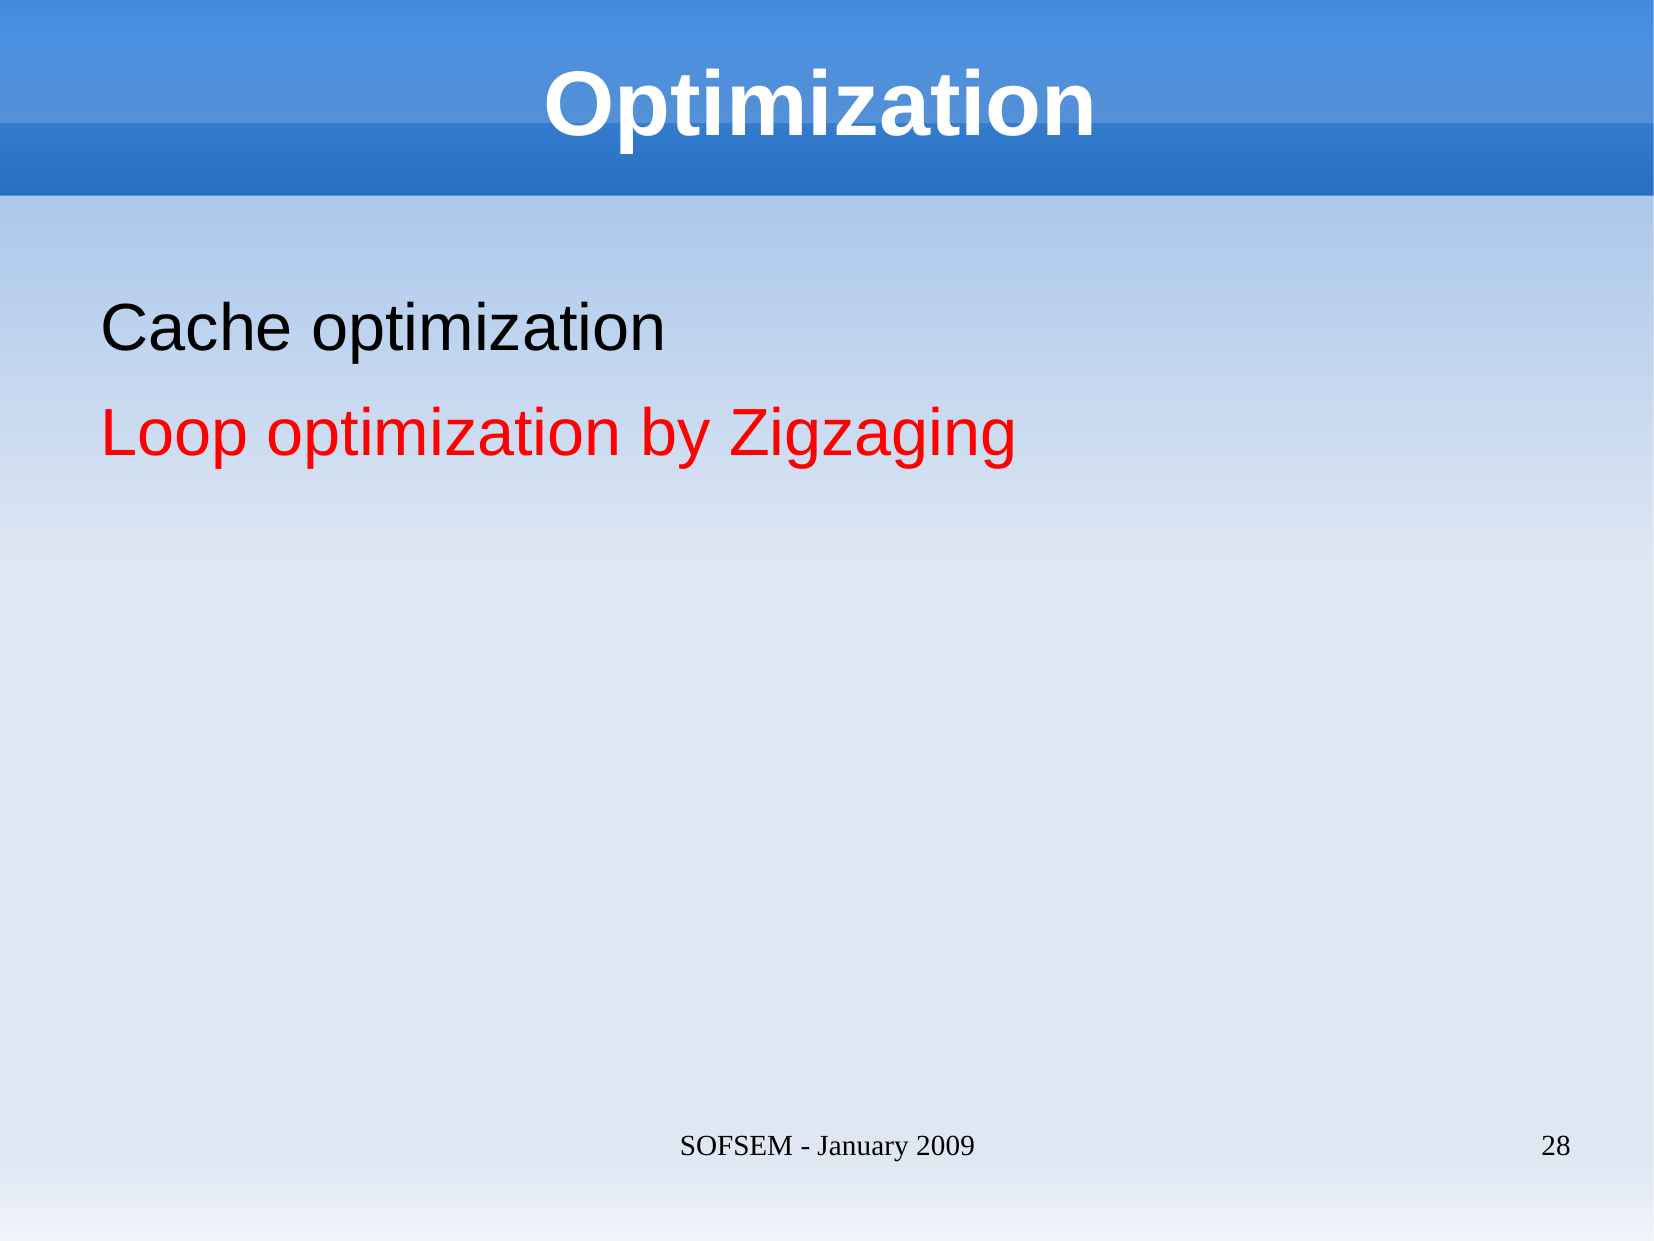

# Optimization
Cache optimization
Loop optimization by Zigzaging
SOFSEM - January 2009
28